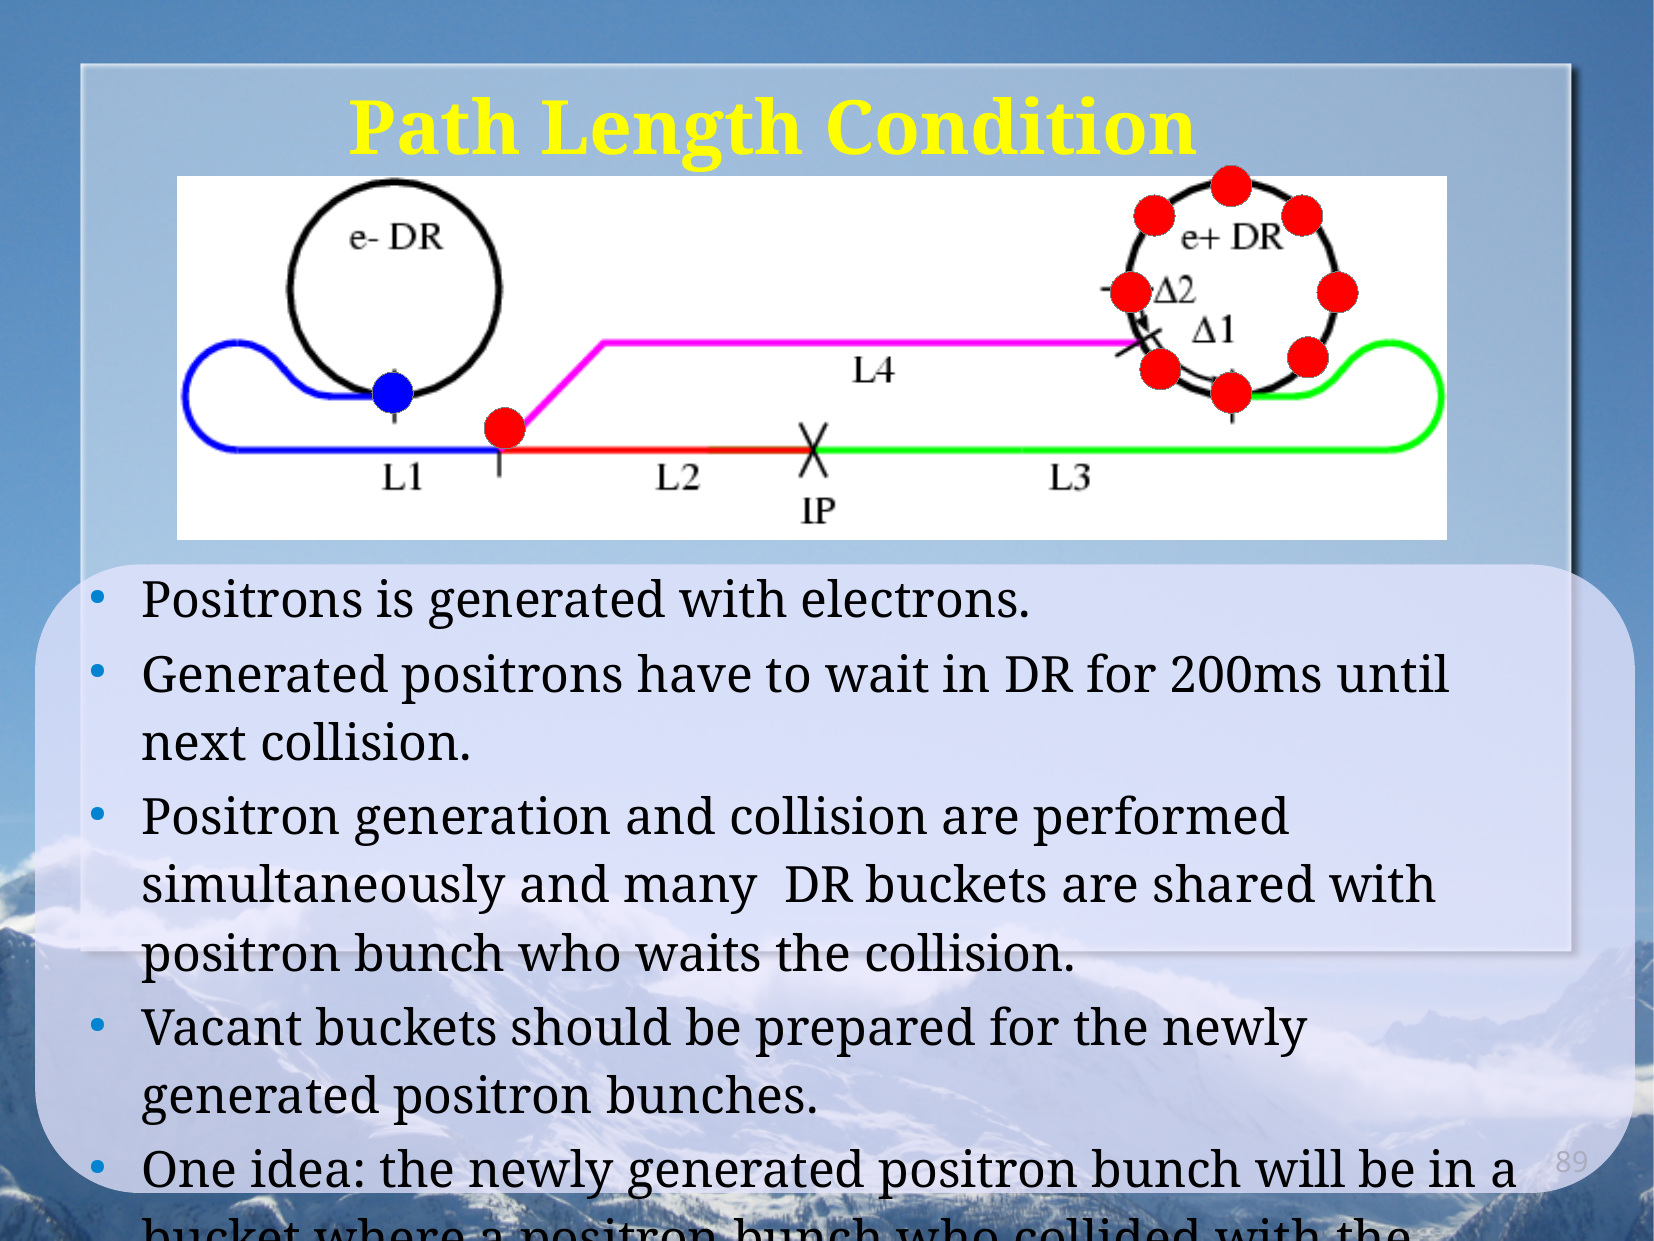

# Path Length Condition
Positrons is generated with electrons.
Generated positrons have to wait in DR for 200ms until next collision.
Positron generation and collision are performed simultaneously and many DR buckets are shared with positron bunch who waits the collision.
Vacant buckets should be prepared for the newly generated positron bunches.
One idea: the newly generated positron bunch will be in a bucket where a positron bunch who collided with the electron bunch who generates the new positron bunch, were in.
89